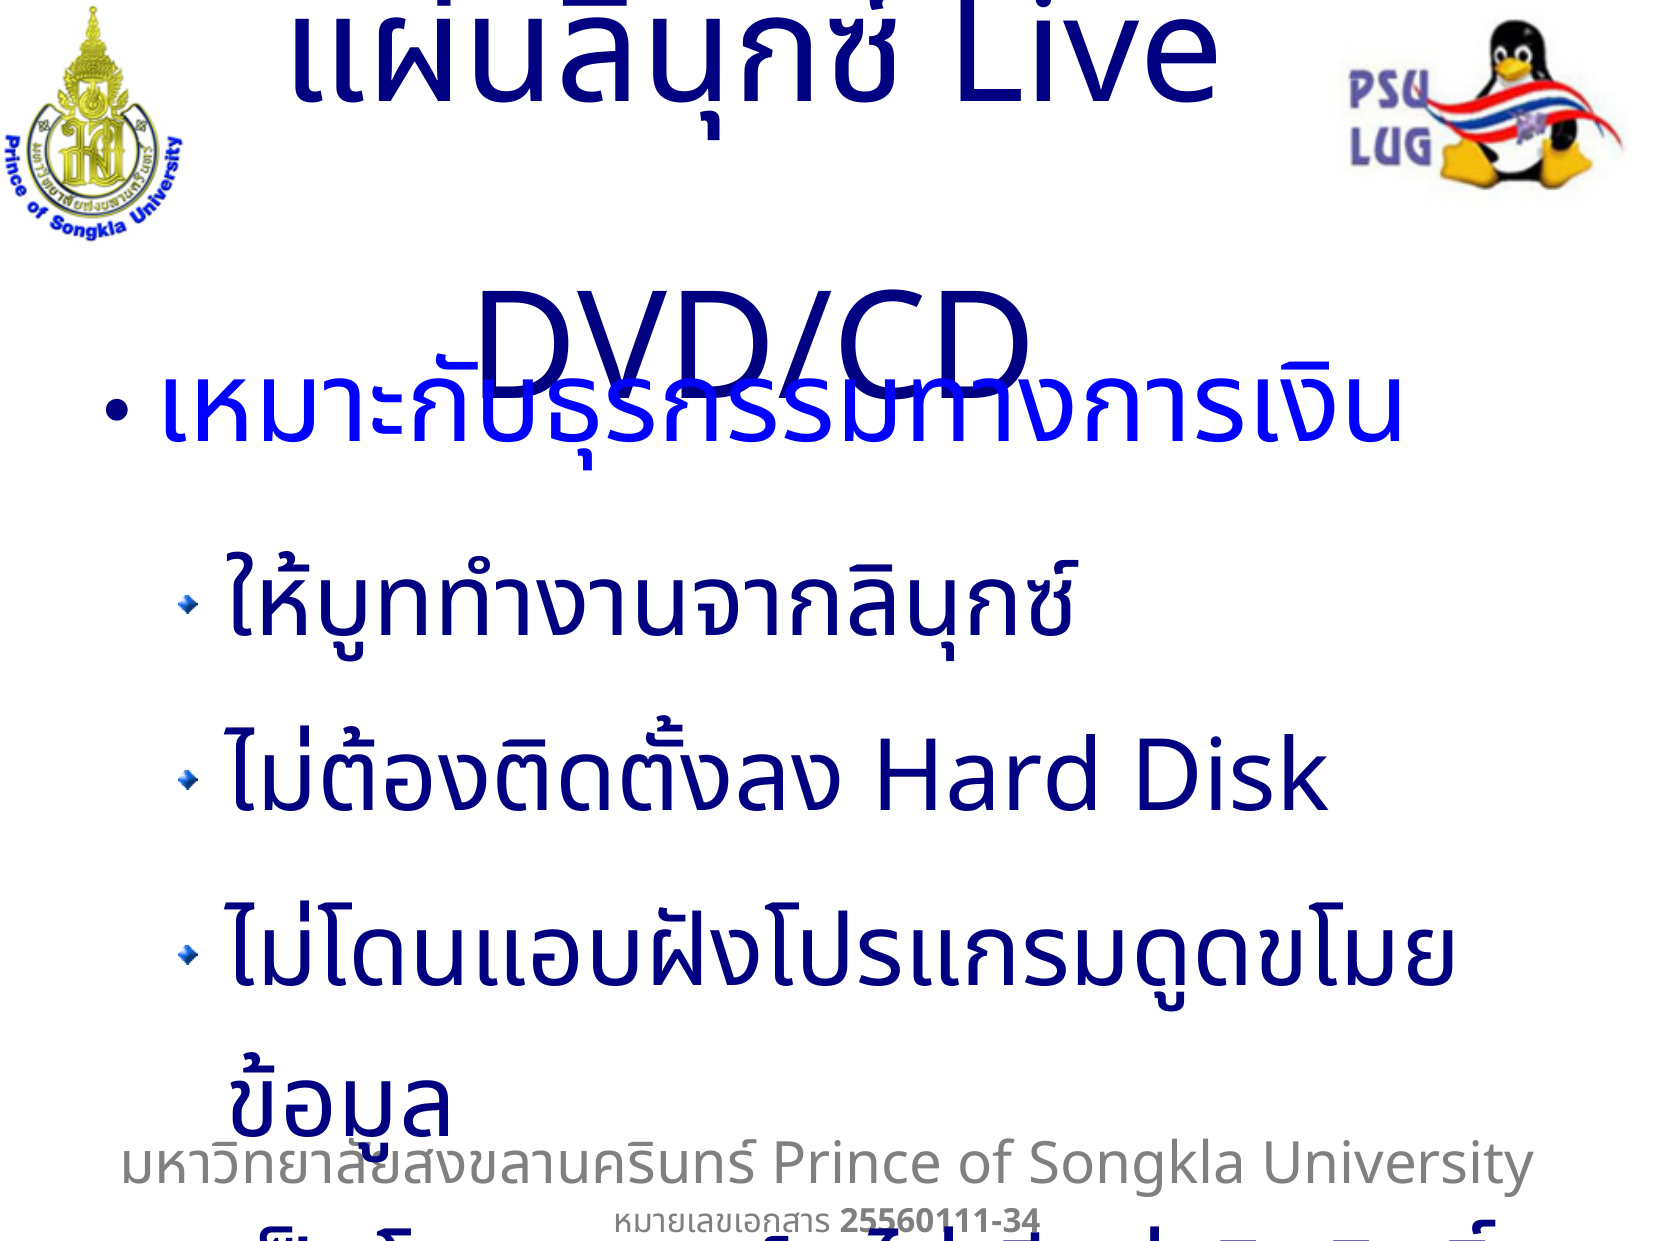

# แผ่นลินุกซ์ Live DVD/CD
เหมาะกับธุรกรรมทางการเงิน
ให้บูททำงานจากลินุกซ์
ไม่ต้องติดตั้งลง Hard Disk
ไม่โดนแอบฝังโปรแกรมดูดขโมยข้อมูล
เป็นโอเพนซอร์ส ไม่เสียค่าลิขสิทธิ์ในการใช้งาน